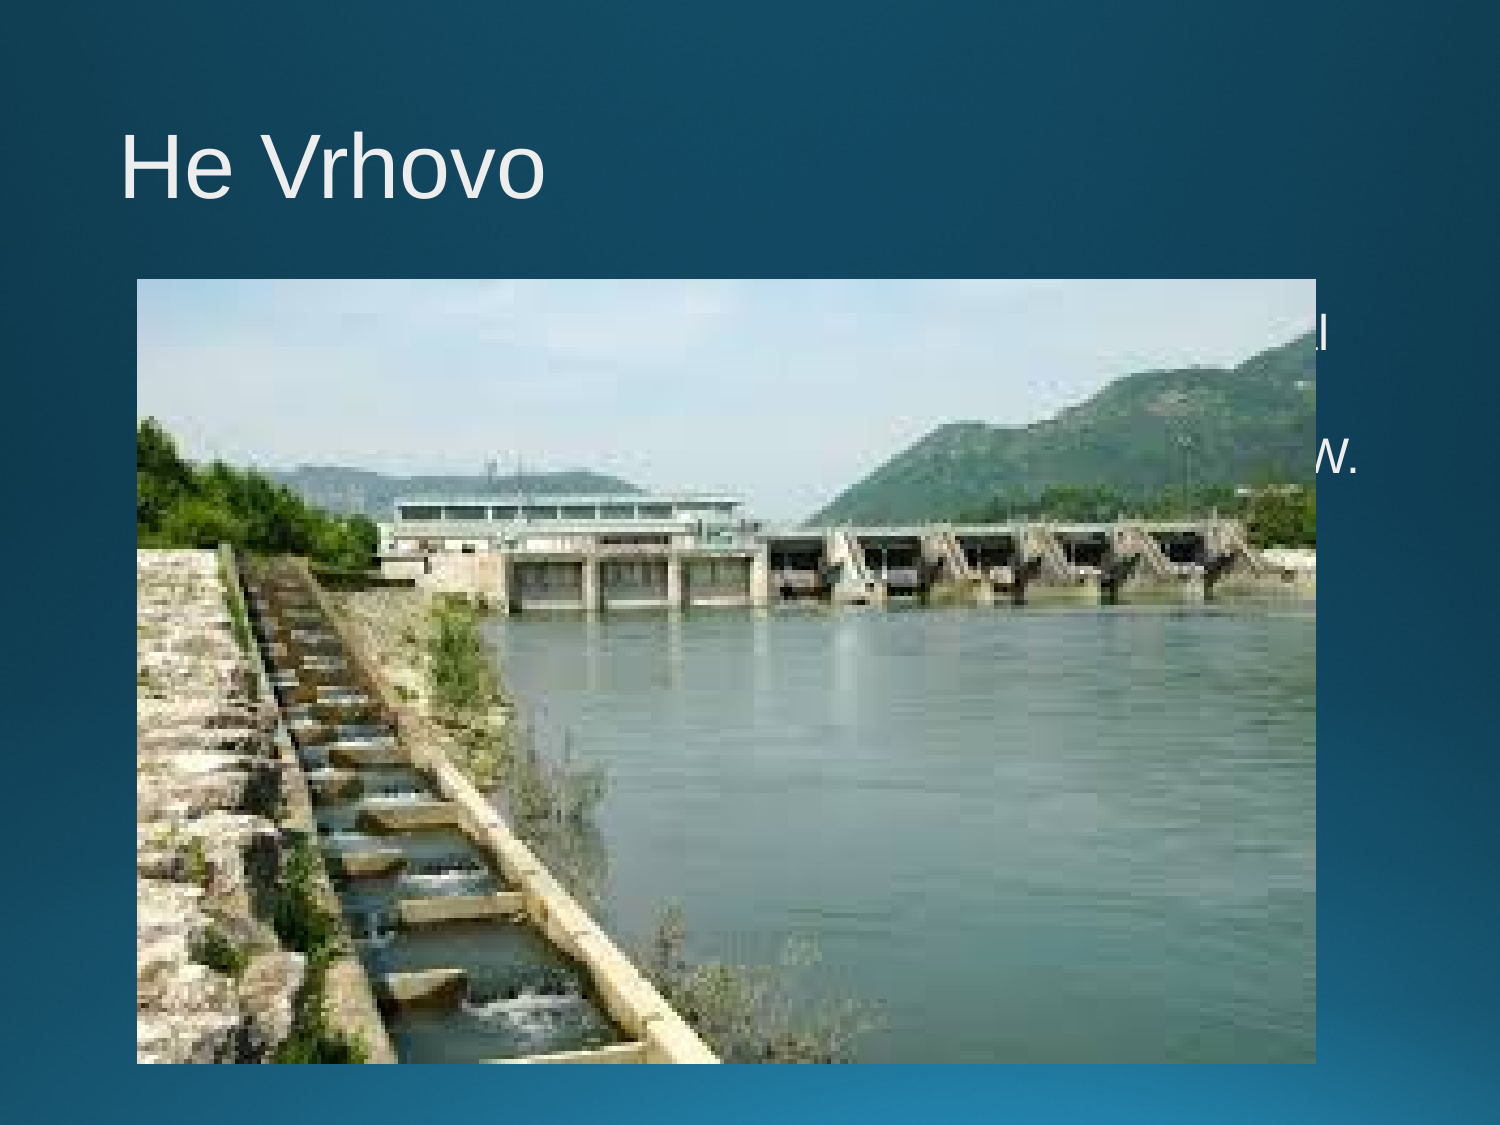

# He Vrhovo
Njen začetek gradnje se je začel leta 1989 in končal leta1993.
Uporablja 3 cevne turbine in deluje z močjo 34,2 MW.